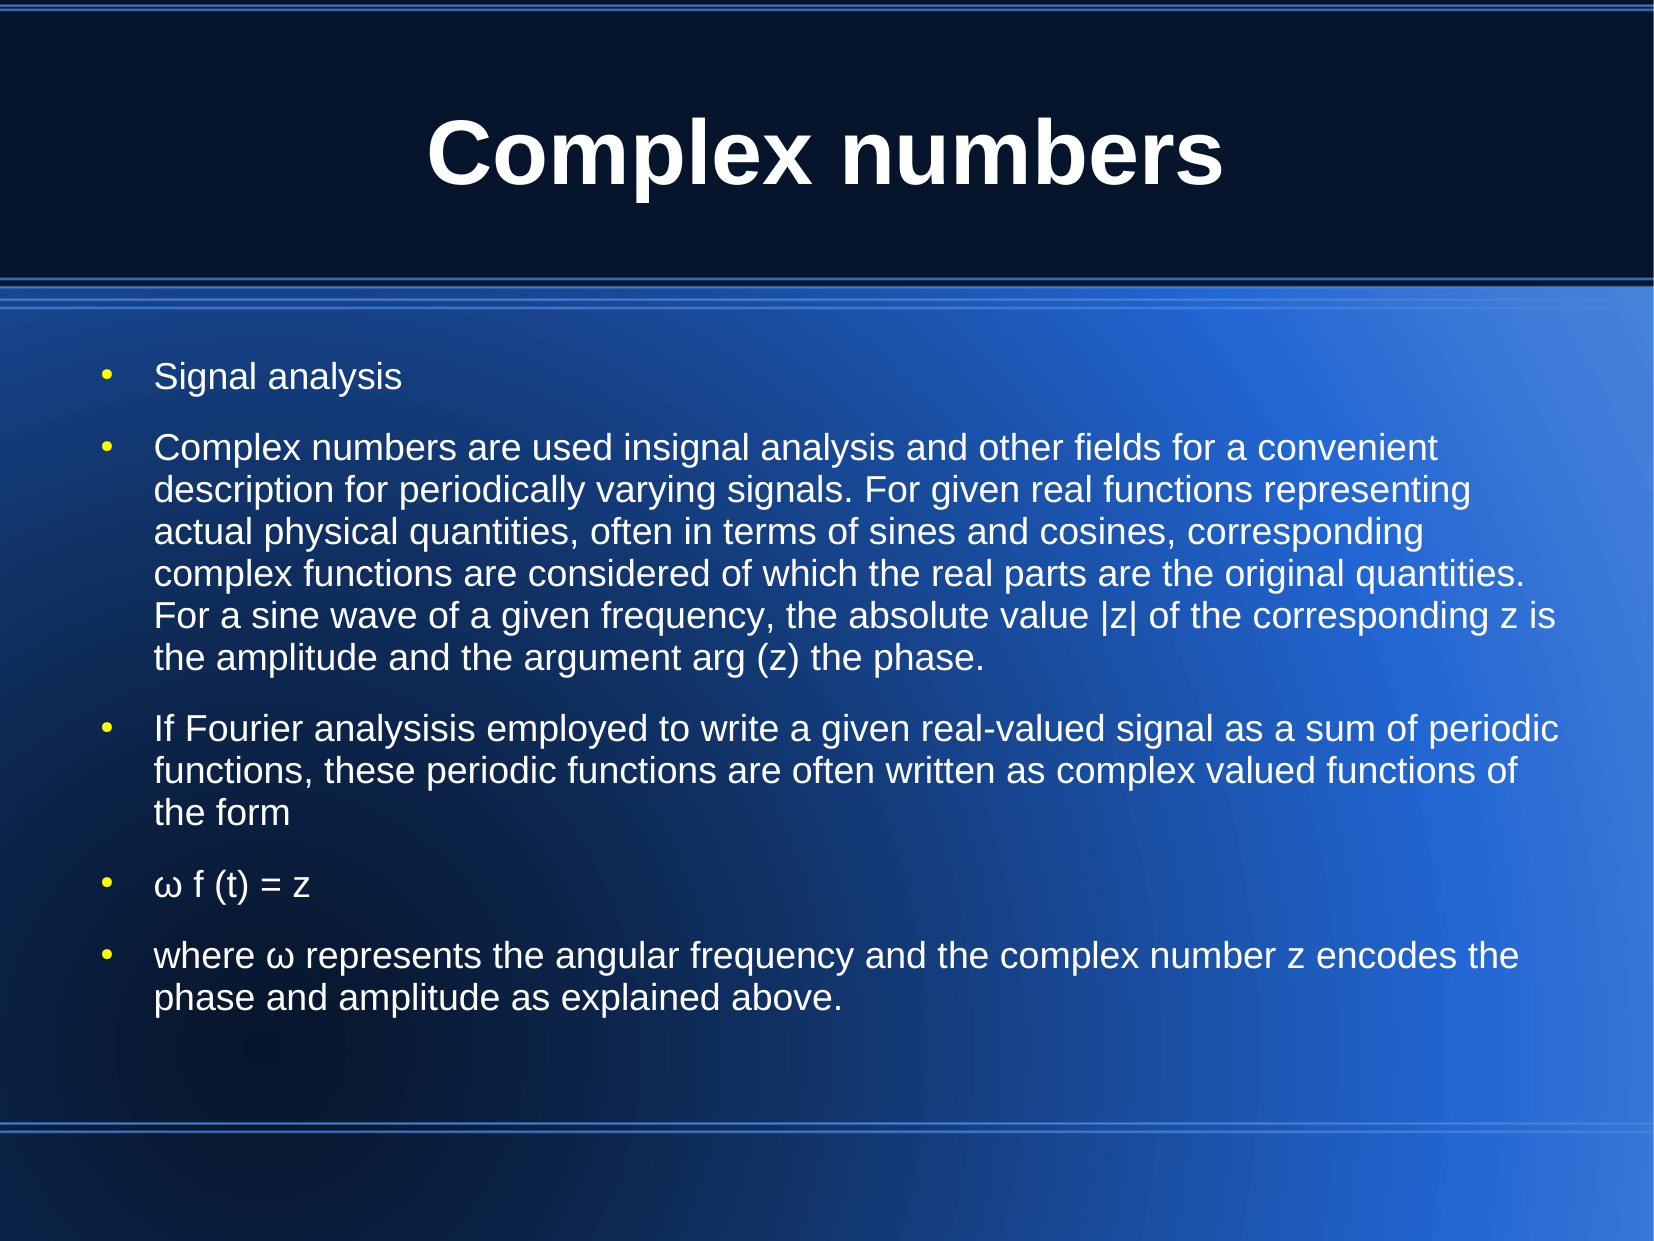

# Complex numbers
Signal analysis
Complex numbers are used insignal analysis and other fields for a convenient description for periodically varying signals. For given real functions representing actual physical quantities, often in terms of sines and cosines, corresponding complex functions are considered of which the real parts are the original quantities. For a sine wave of a given frequency, the absolute value |z| of the corresponding z is the amplitude and the argument arg (z) the phase.
If Fourier analysisis employed to write a given real-valued signal as a sum of periodic functions, these periodic functions are often written as complex valued functions of the form
ω f (t) = z
where ω represents the angular frequency and the complex number z encodes the phase and amplitude as explained above.